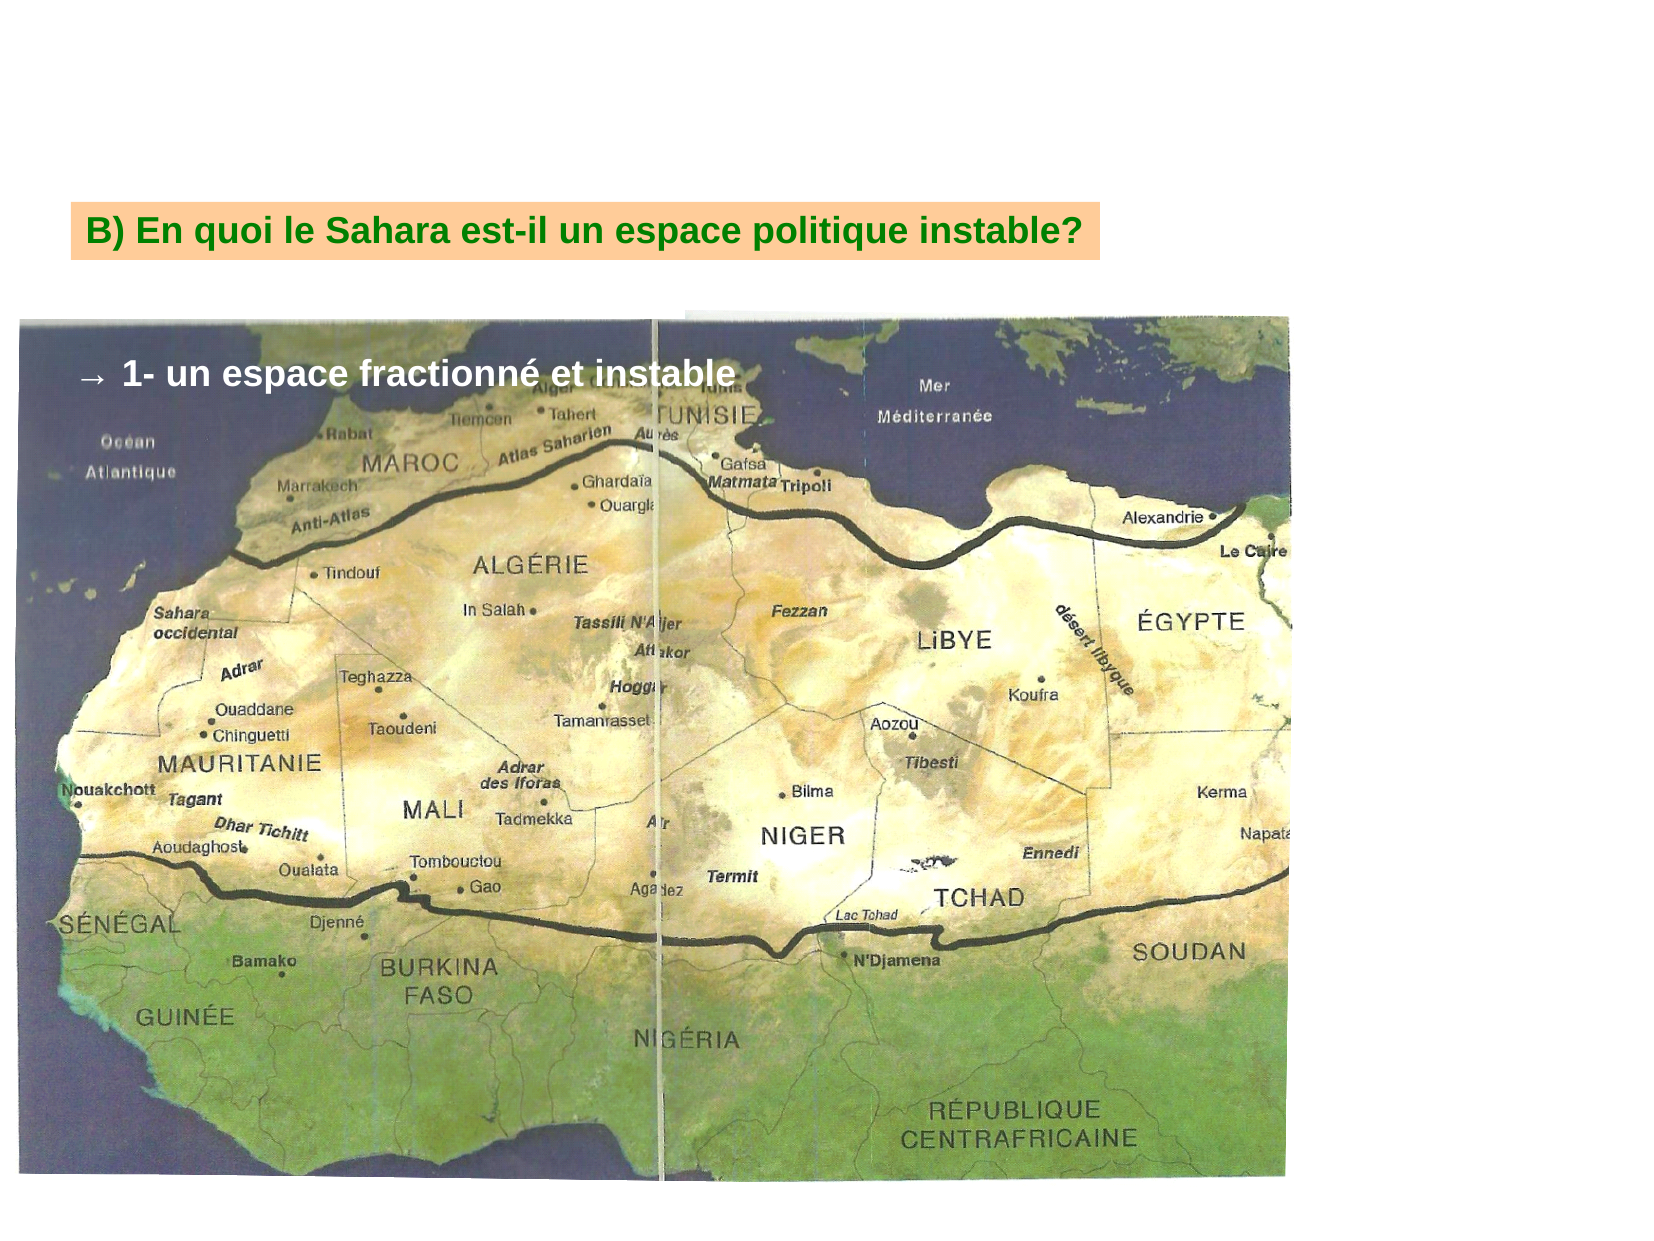

B) En quoi le Sahara est-il un espace politique instable?
→ 1- un espace fractionné et instable